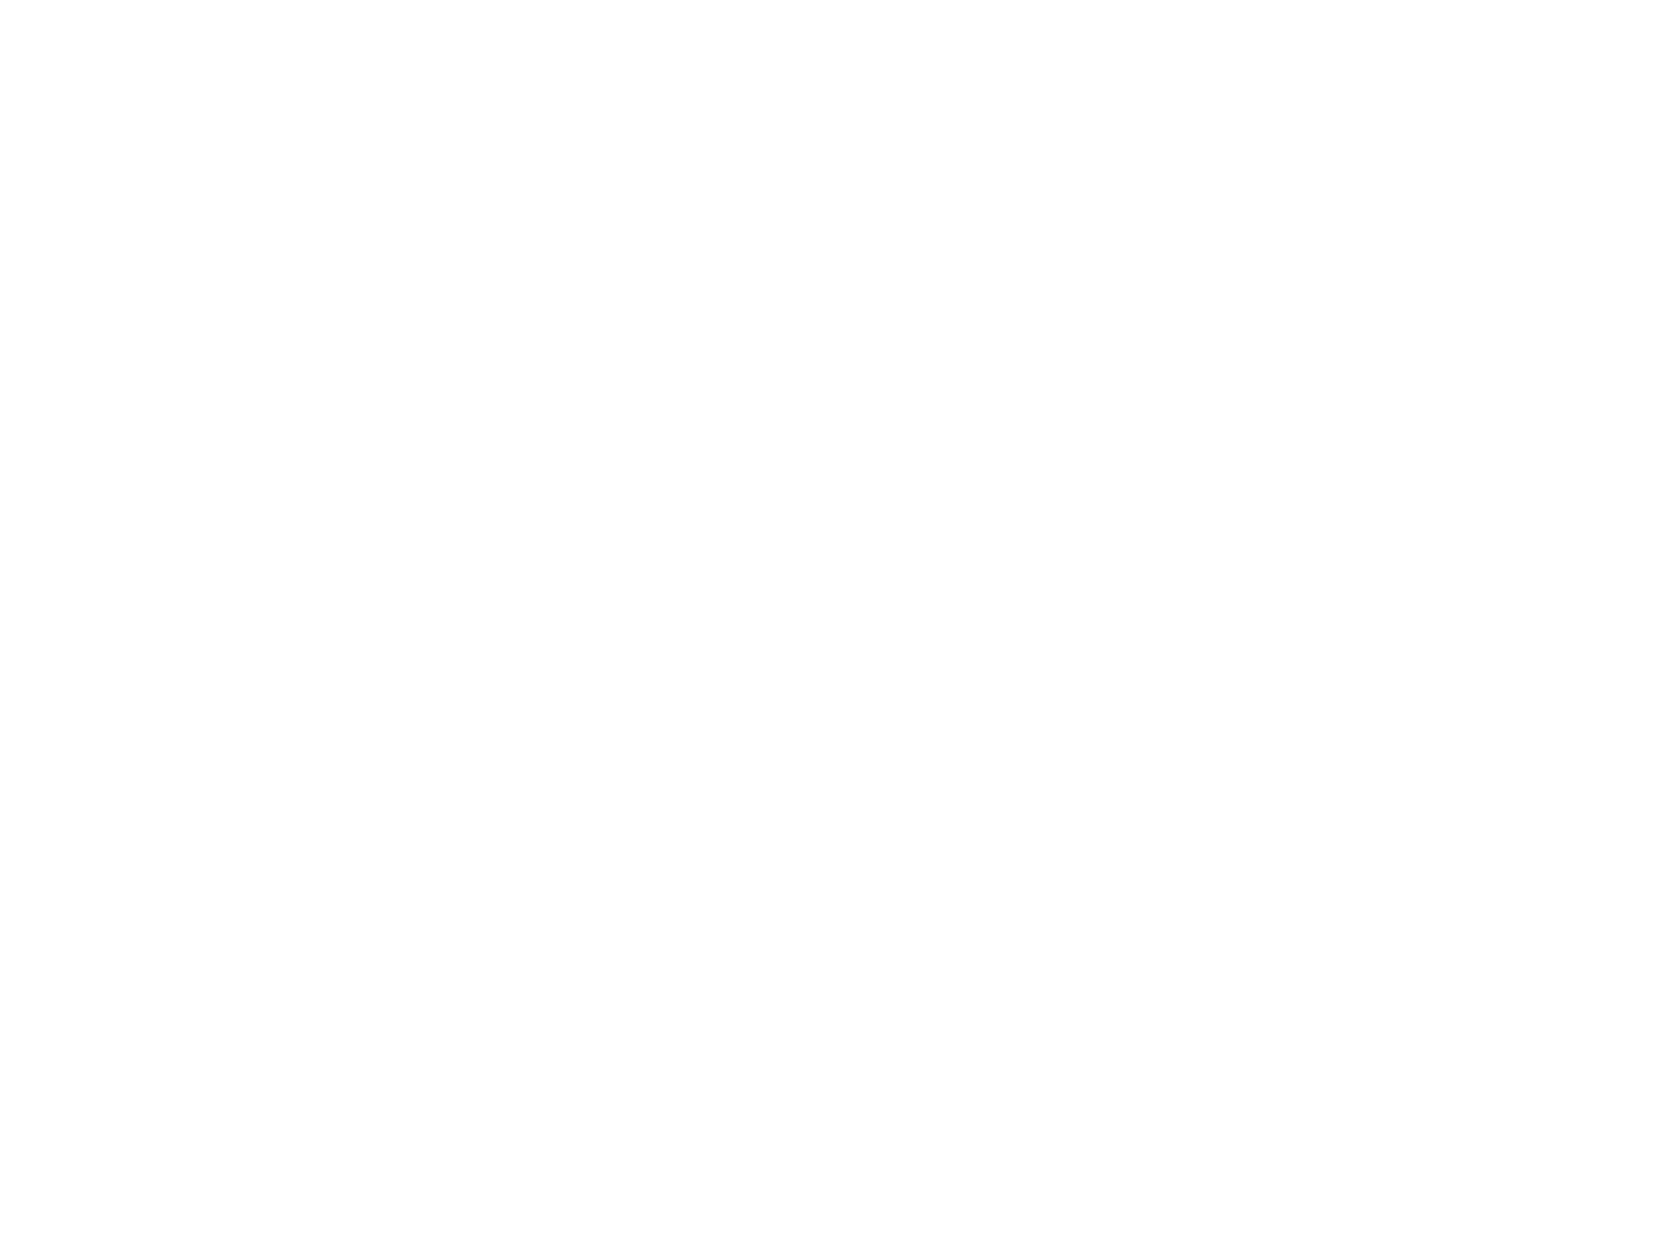

# Schedule
 9:30 	Start, set up, basics
10:15	Events
 			Sprites
11:20	Shapes and text
 			Images and transformations
12:00	Sound and music
12:35	Closing
Plus
lots of hands
on